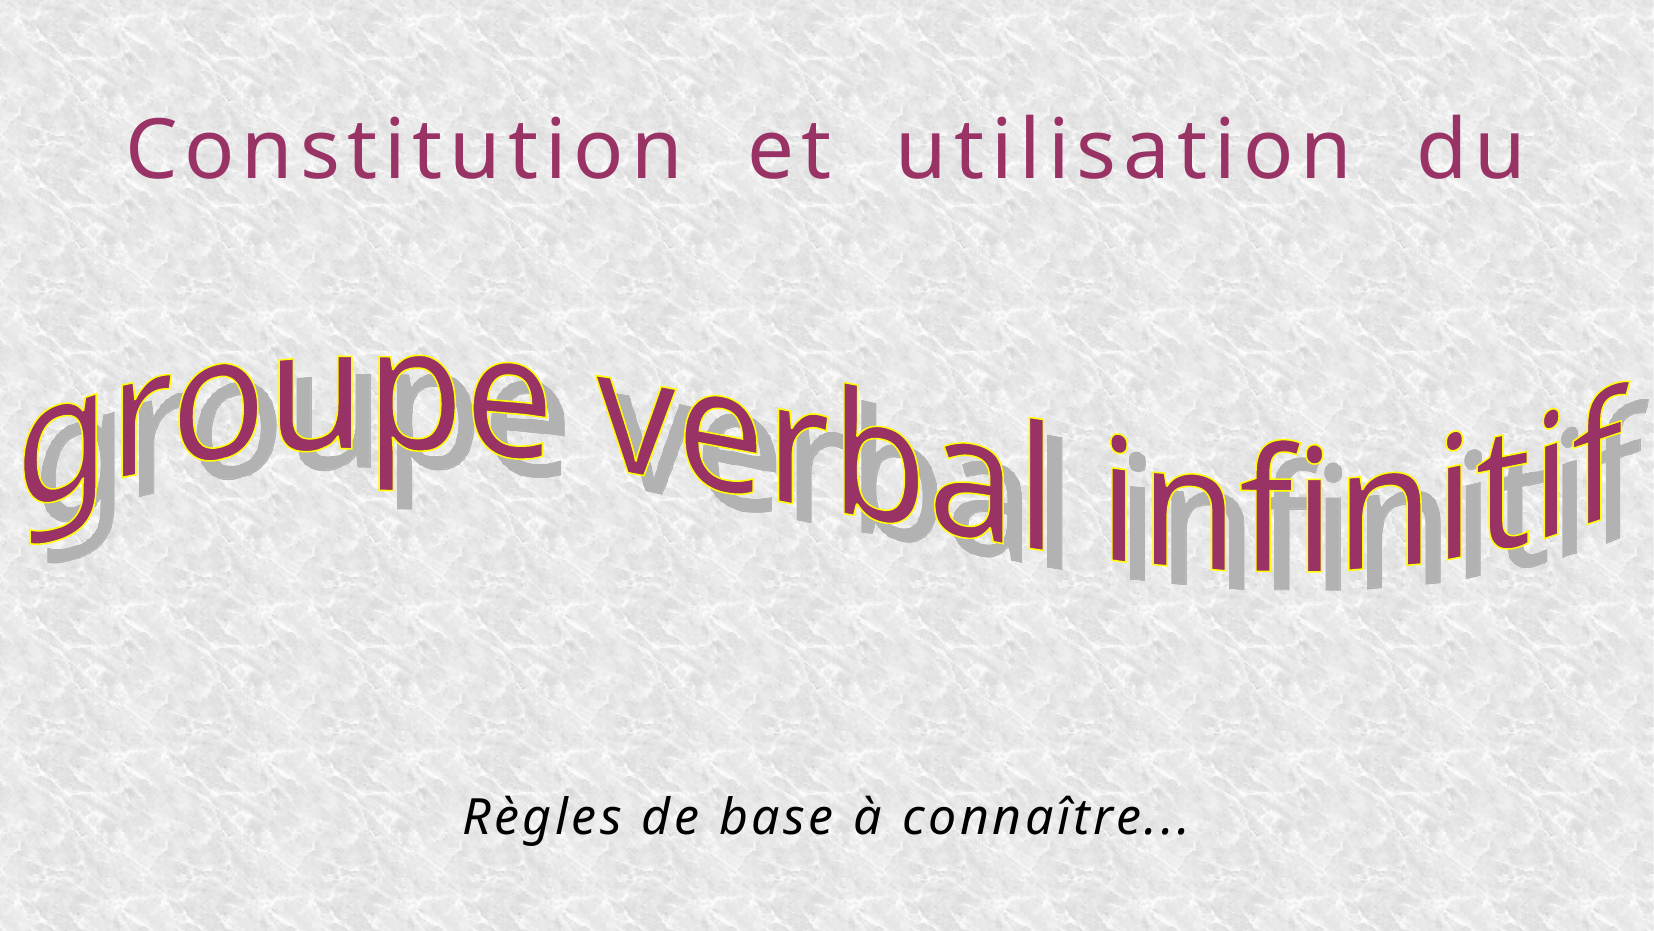

Constitution et utilisation du
groupe verbal infinitif
Règles de base à connaître...